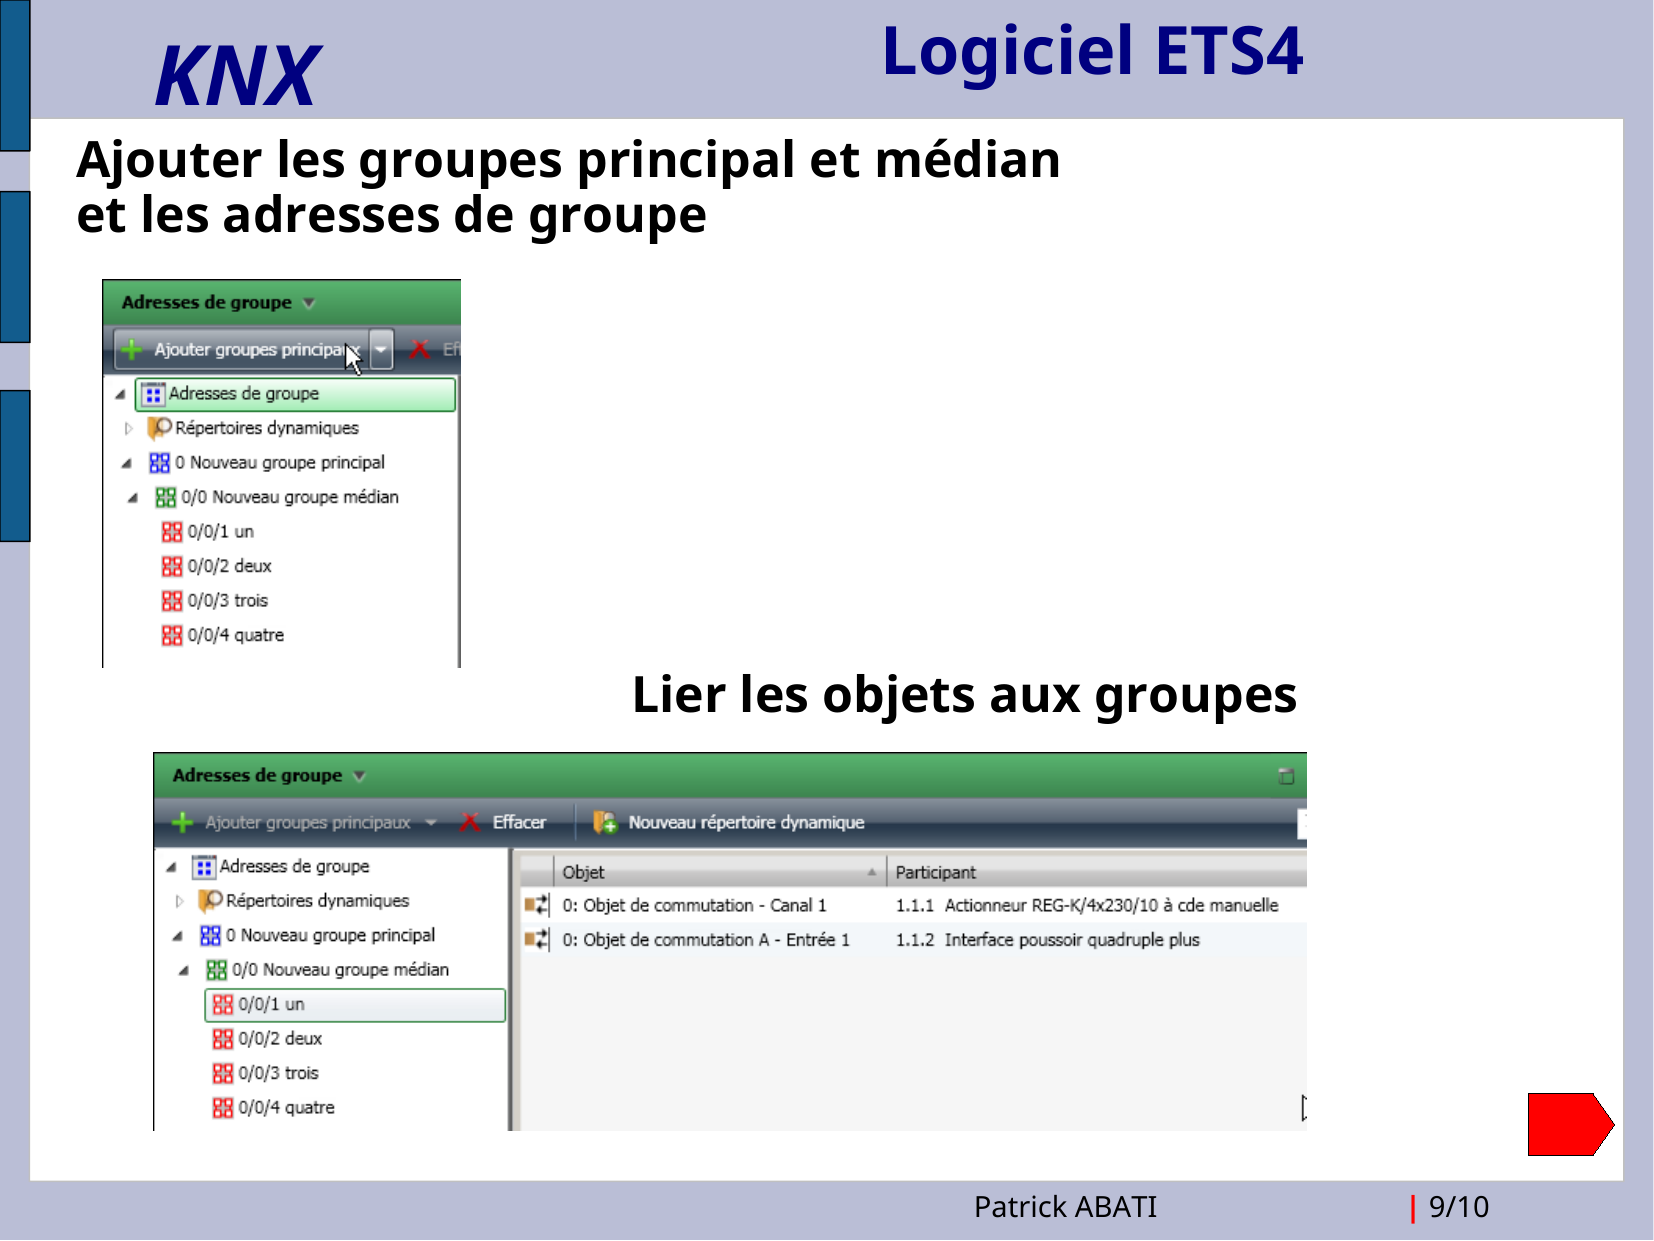

Ajouter les groupes principal et médian
et les adresses de groupe
Lier les objets aux groupes